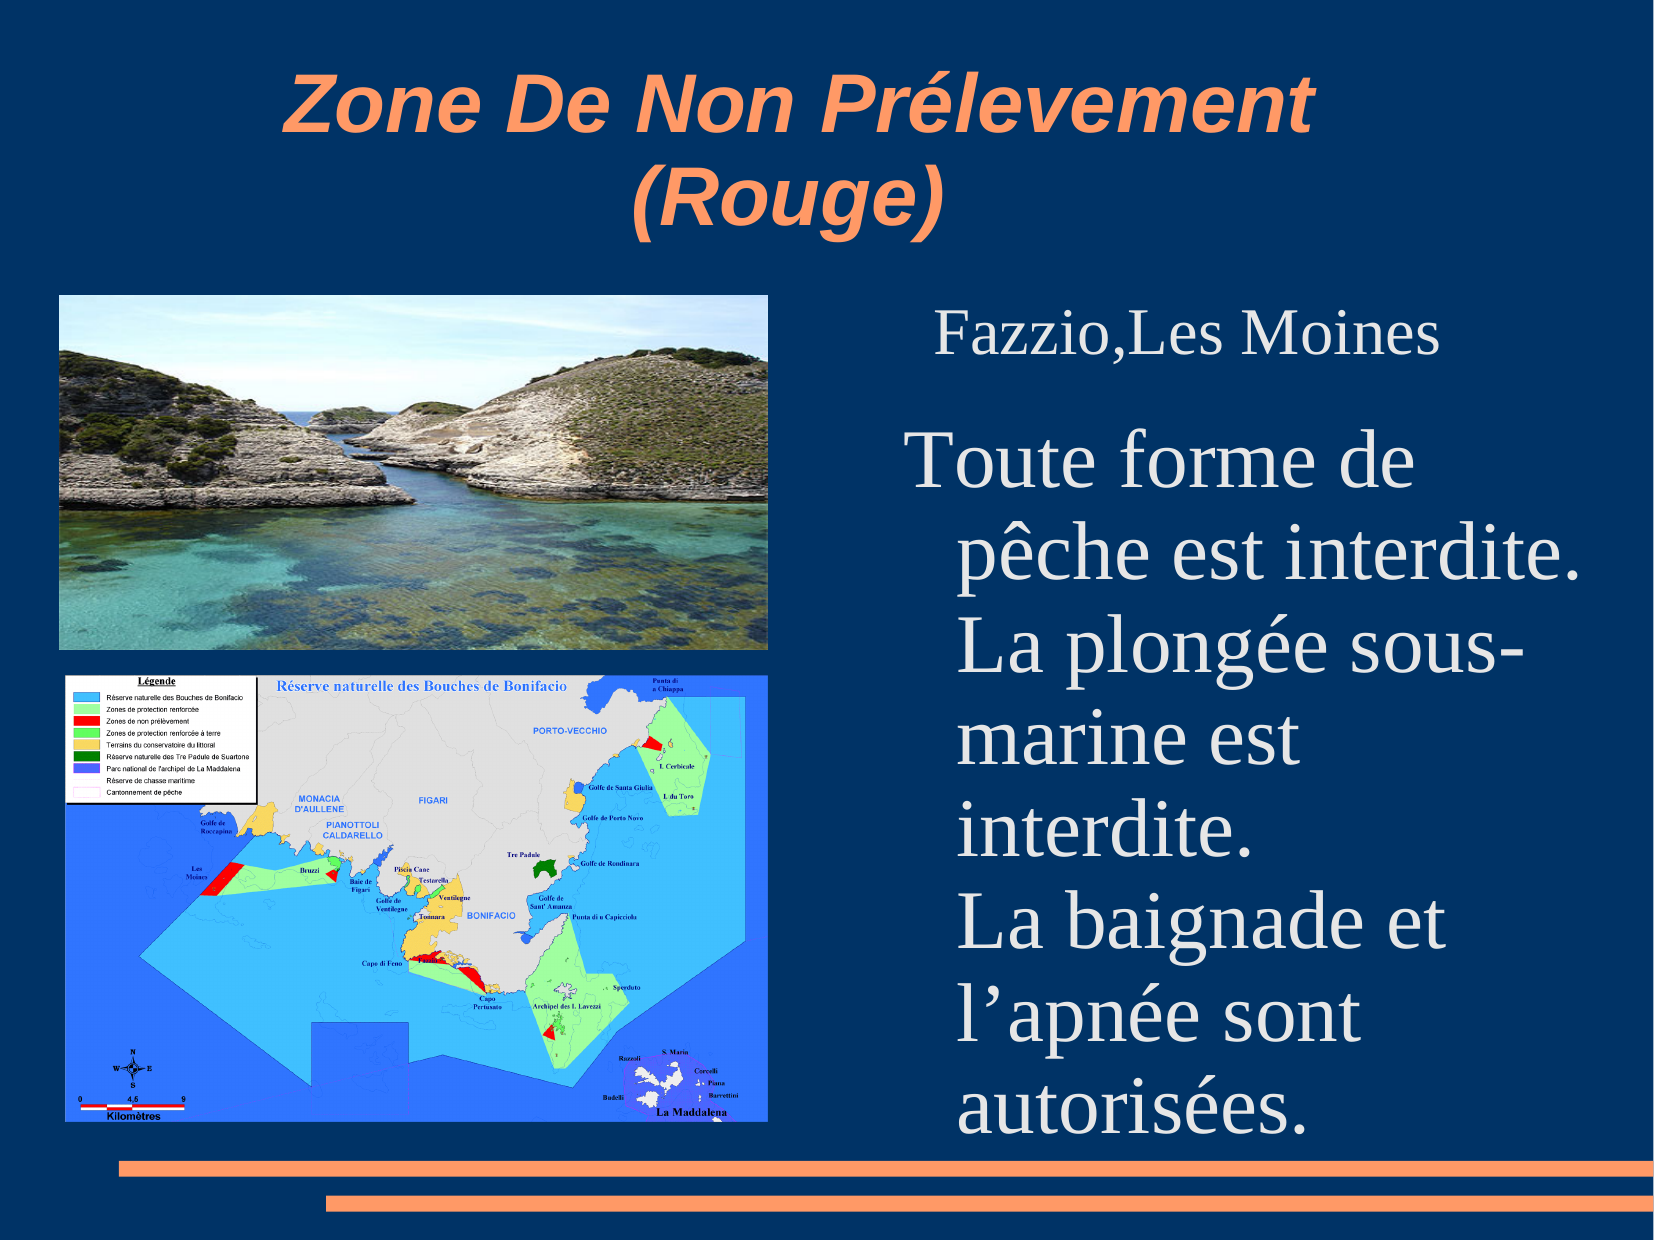

# Zone De Non Prélevement (Rouge)
Fazzio,Les Moines
Toute forme de pêche est interdite.
La plongée sous-marine est interdite.
La baignade et l’apnée sont autorisées.